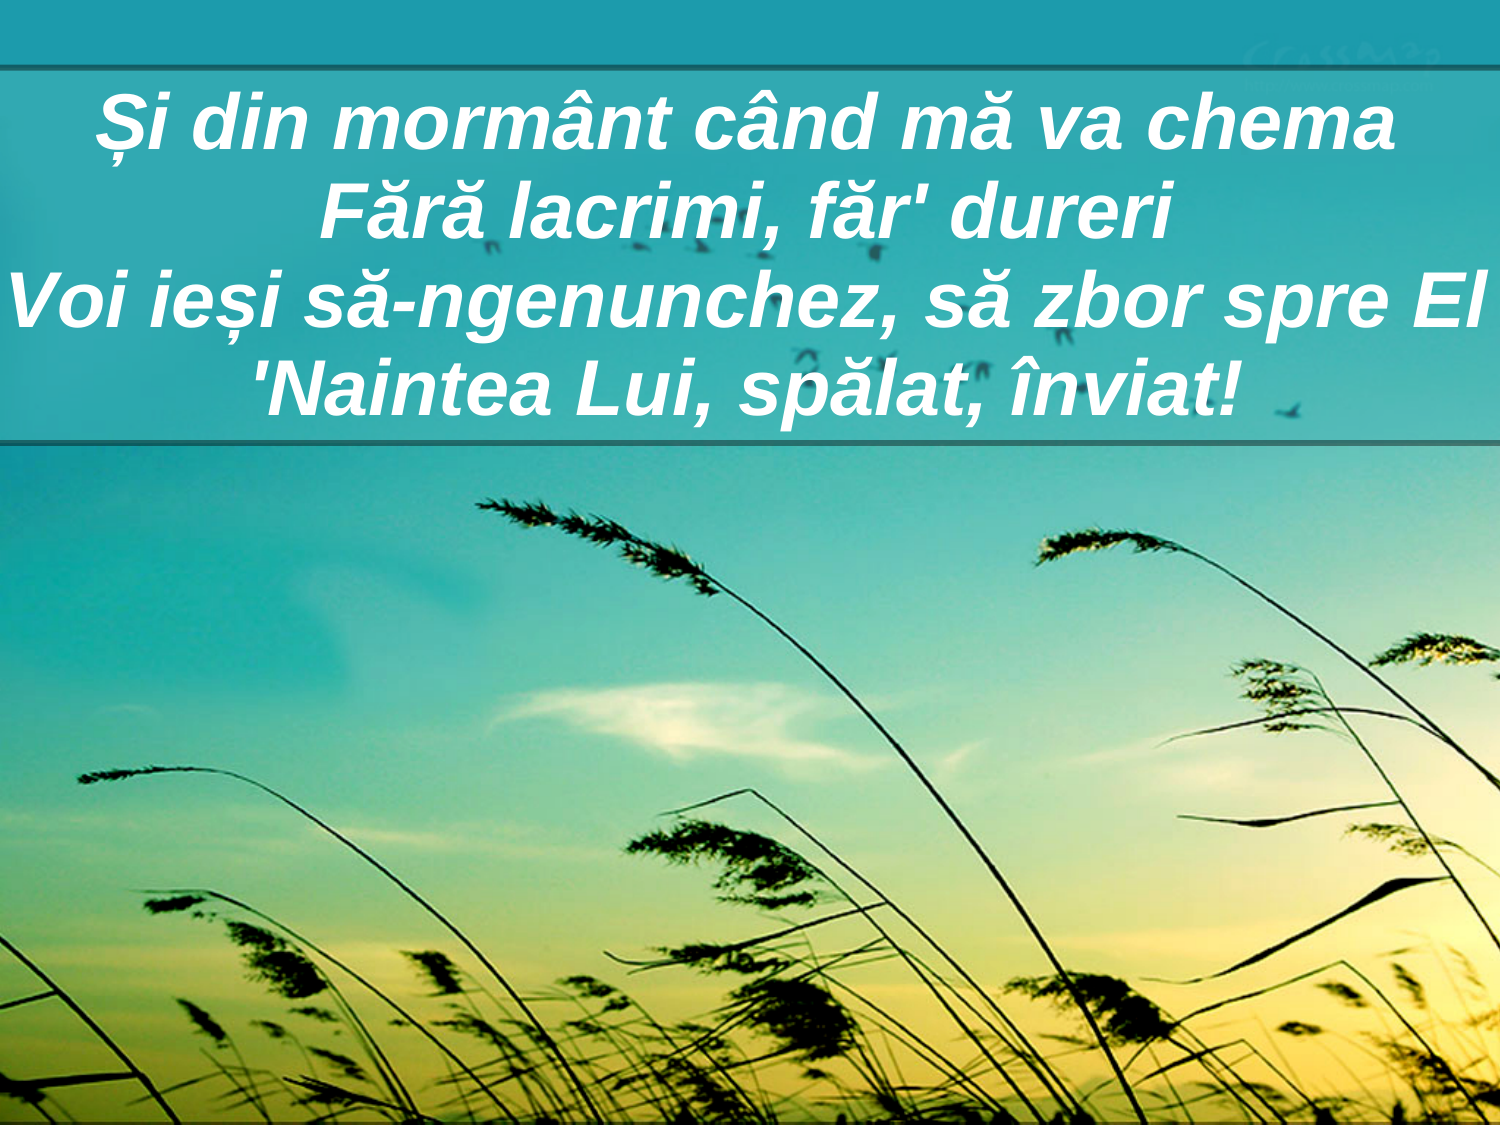

# Și din mormânt când mă va chema Fără lacrimi, făr' dureri Voi ieși să-ngenunchez, să zbor spre El 'Naintea Lui, spălat, înviat!